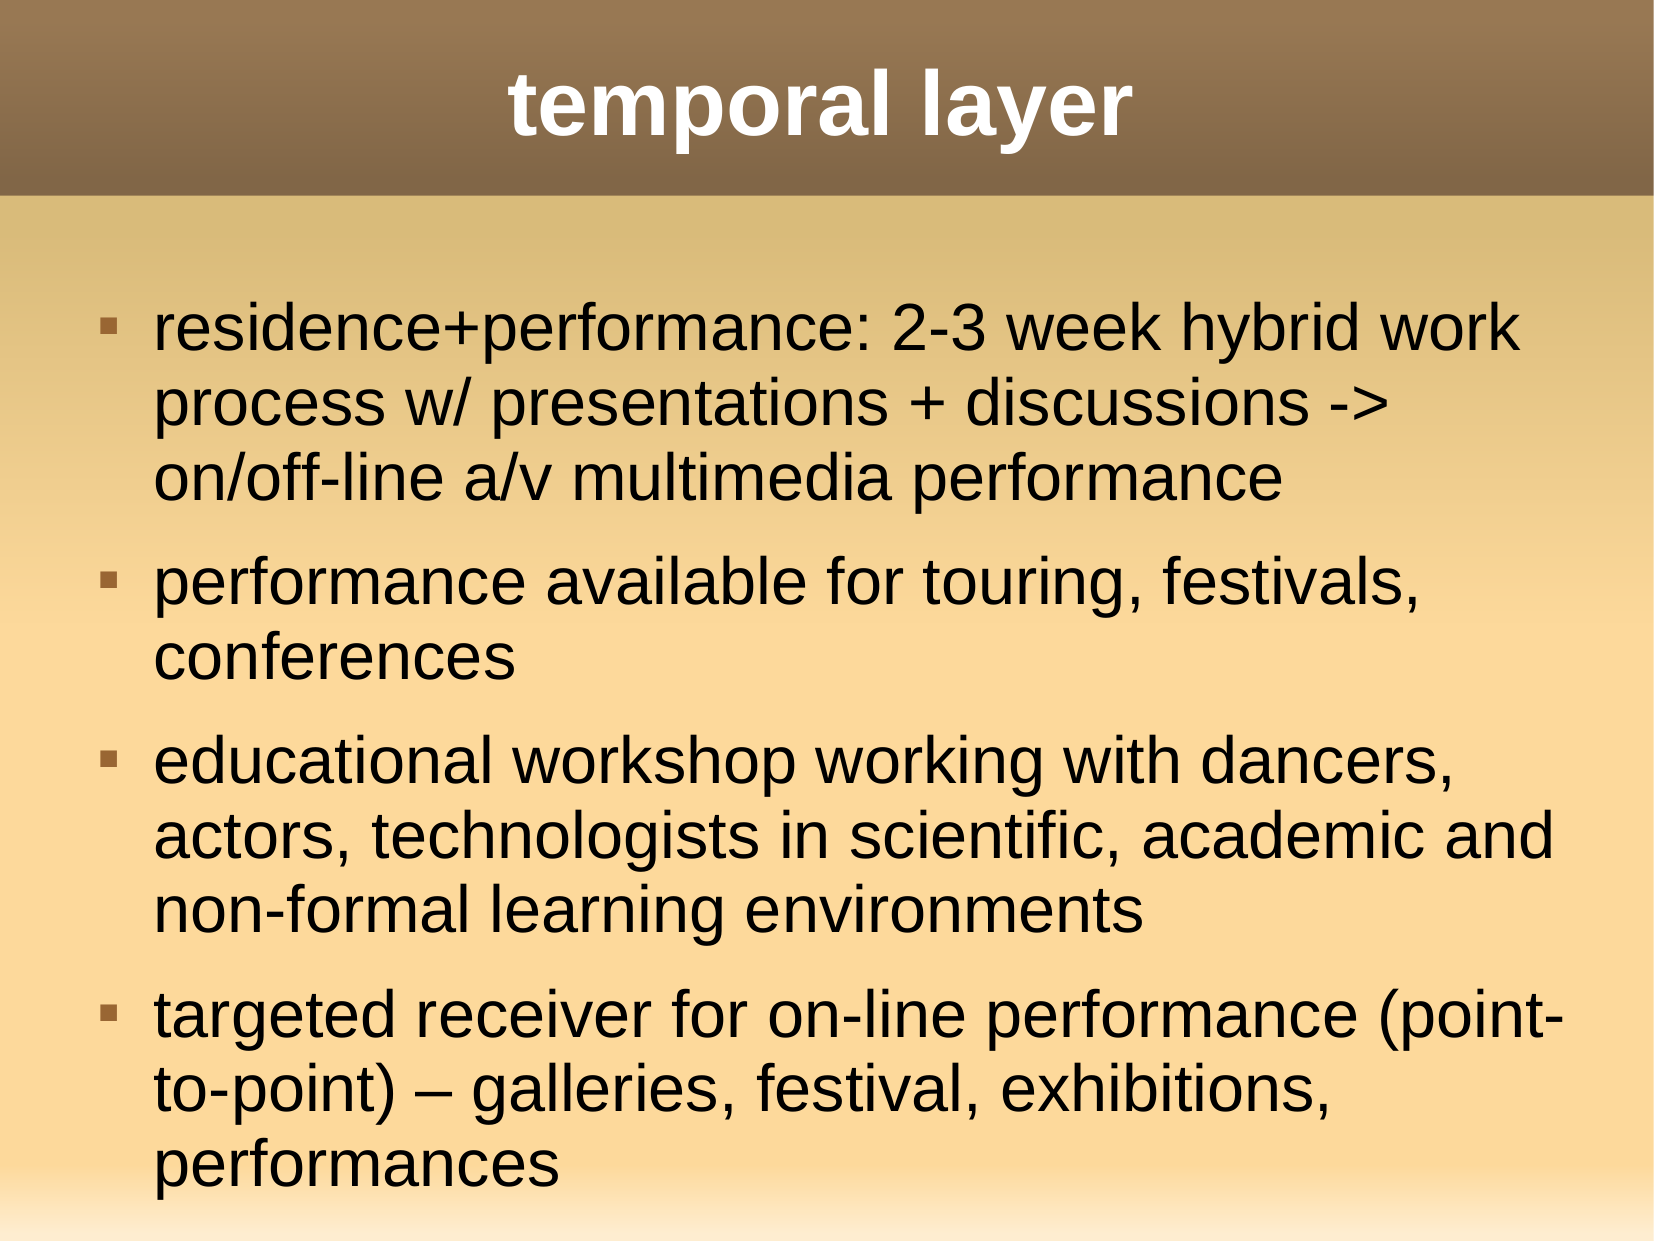

# temporal layer
residence+performance: 2-3 week hybrid work process w/ presentations + discussions -> on/off-line a/v multimedia performance
performance available for touring, festivals, conferences
educational workshop working with dancers, actors, technologists in scientific, academic and non-formal learning environments
targeted receiver for on-line performance (point-to-point) – galleries, festival, exhibitions, performances